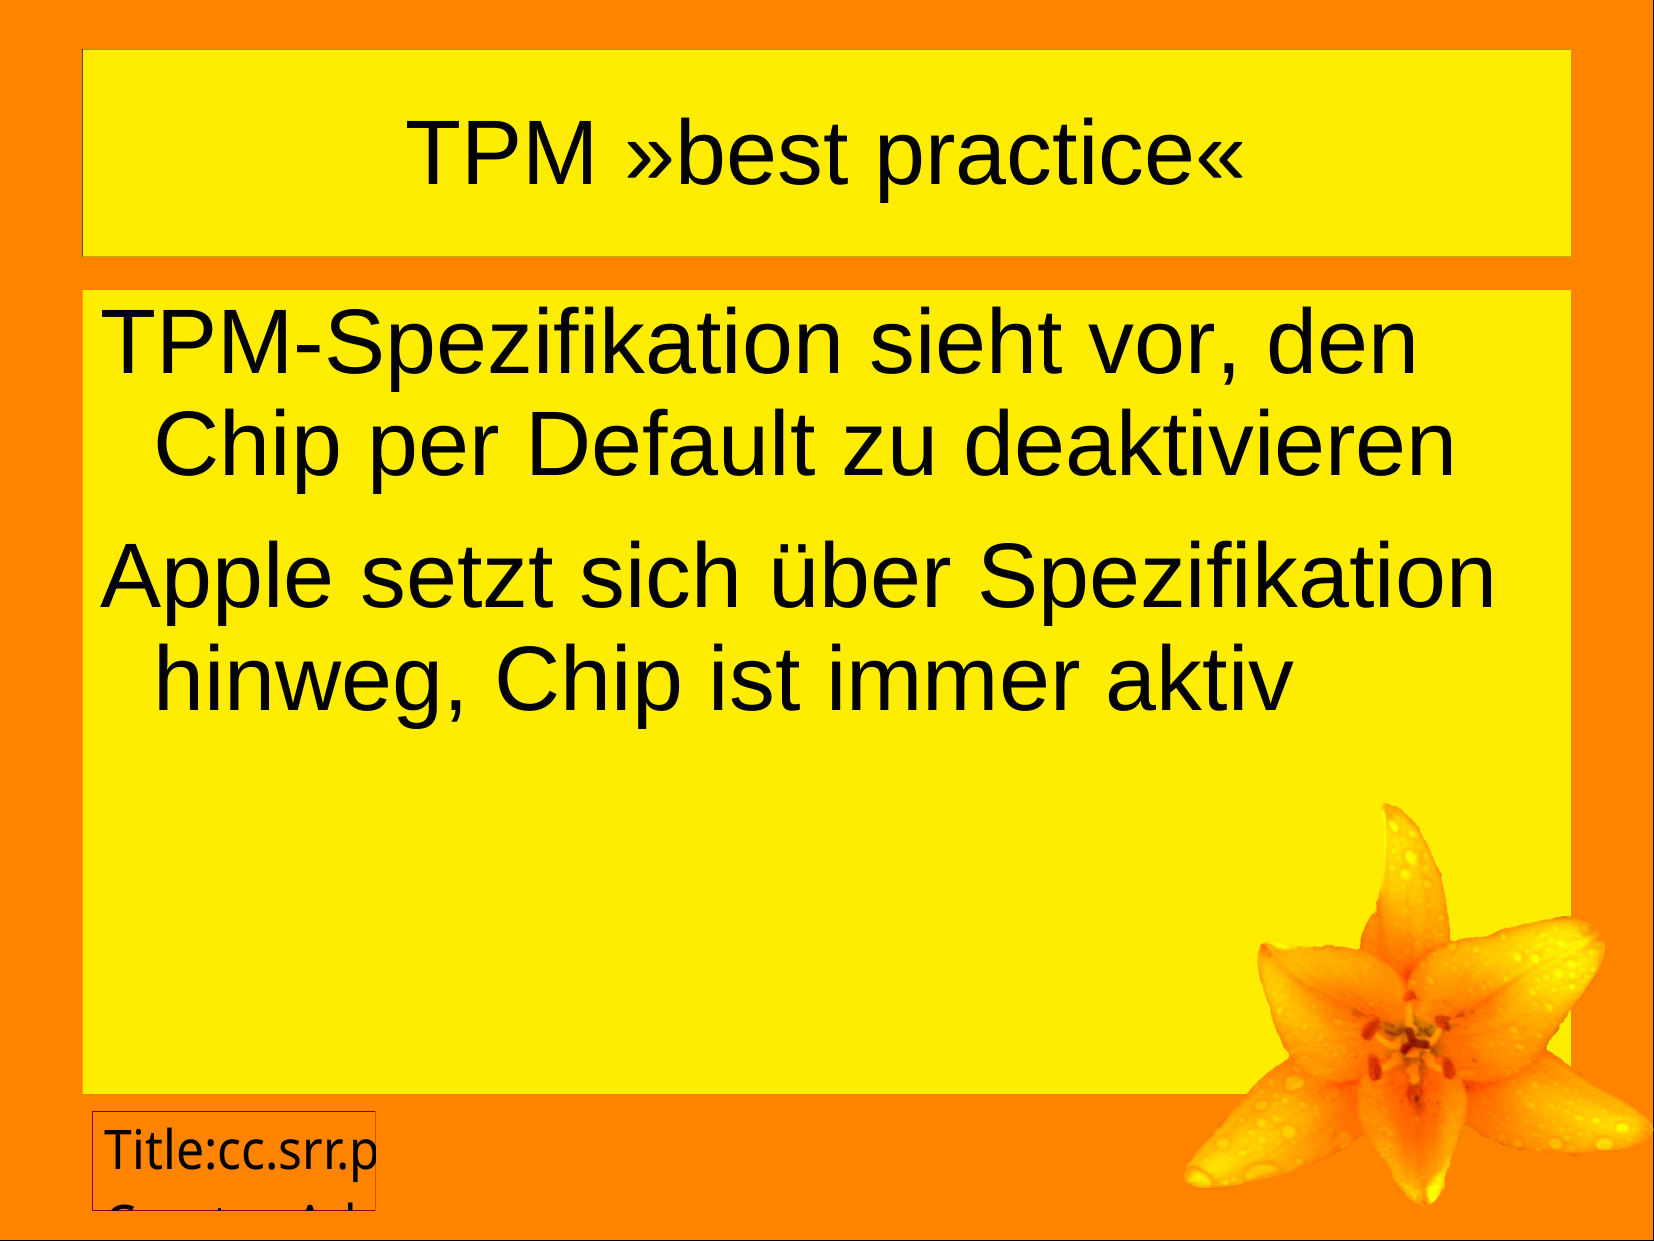

# TPM »best practice«
TPM-Spezifikation sieht vor, den Chip per Default zu deaktivieren
Apple setzt sich über Spezifikation hinweg, Chip ist immer aktiv